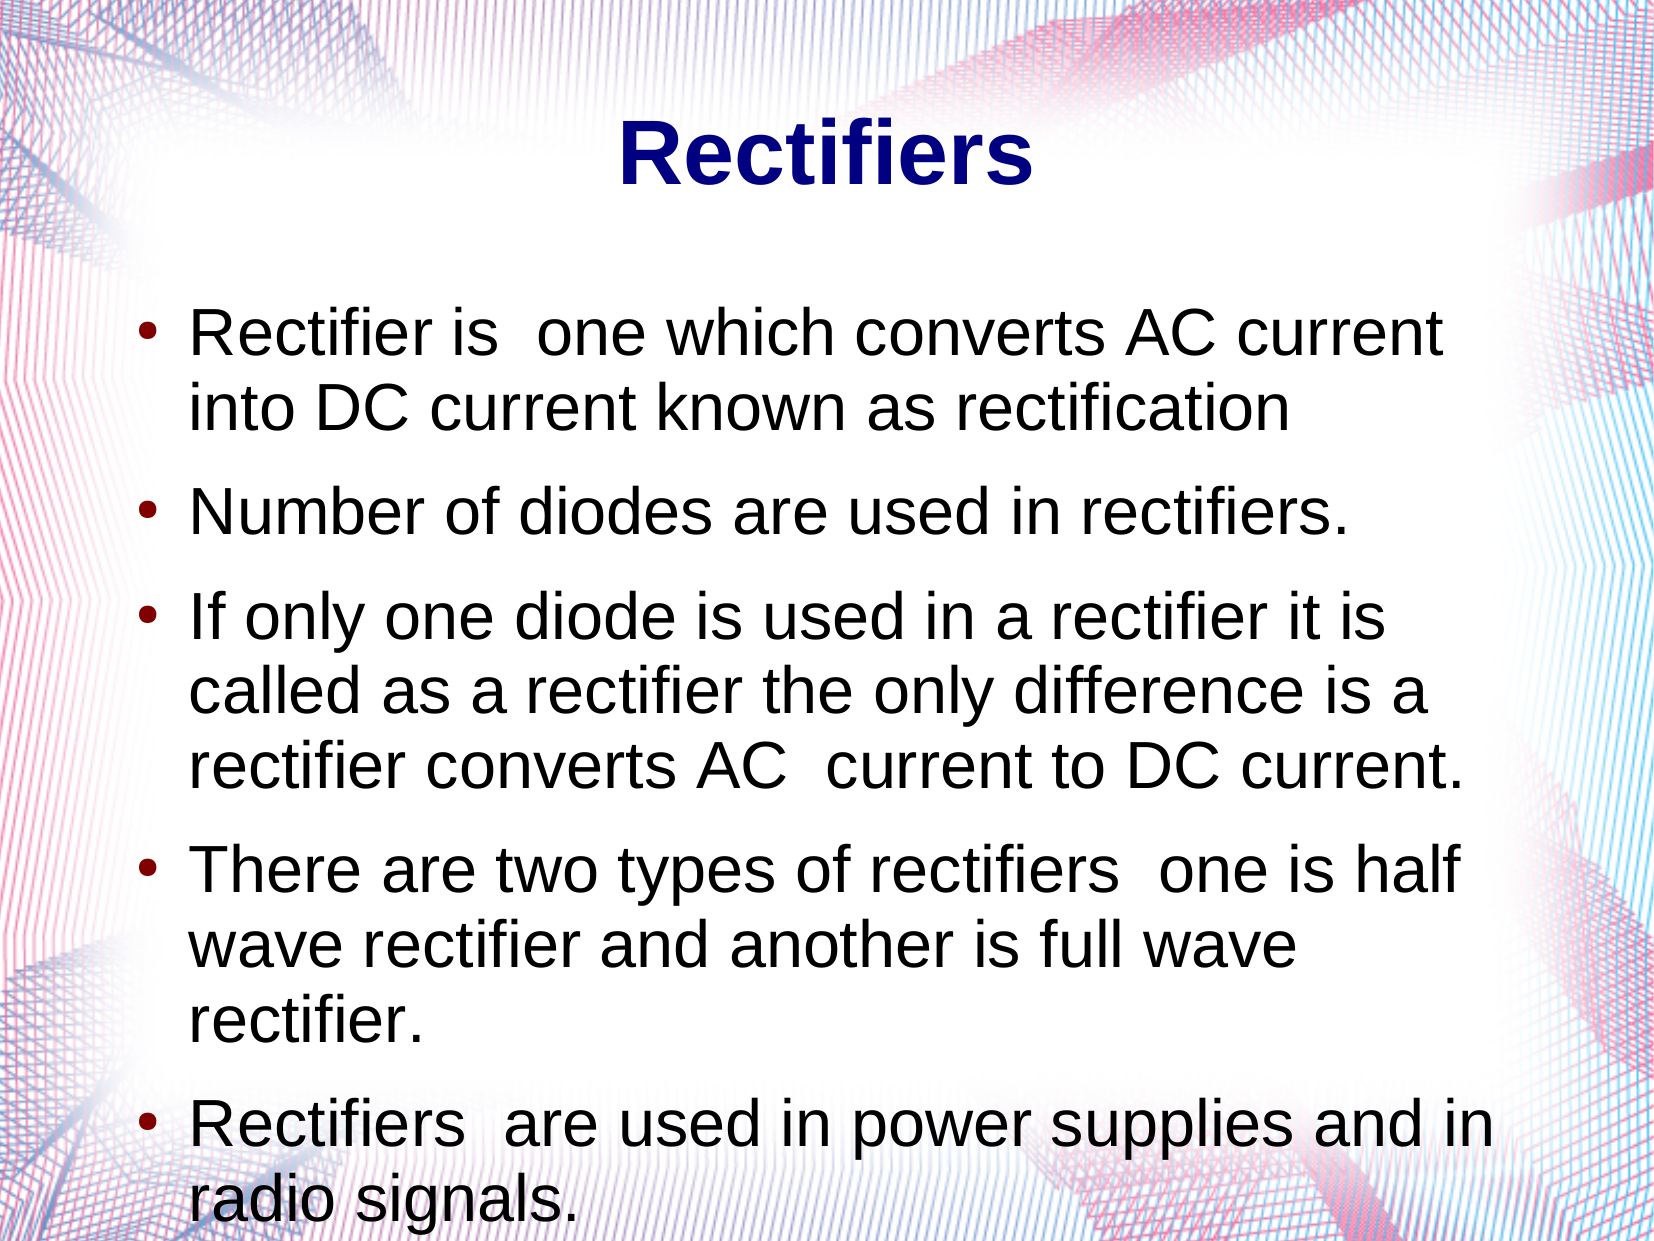

# Rectifiers
Rectifier is one which converts AC current into DC current known as rectification
Number of diodes are used in rectifiers.
If only one diode is used in a rectifier it is called as a rectifier the only difference is a rectifier converts AC current to DC current.
There are two types of rectifiers one is half wave rectifier and another is full wave rectifier.
Rectifiers are used in power supplies and in radio signals.